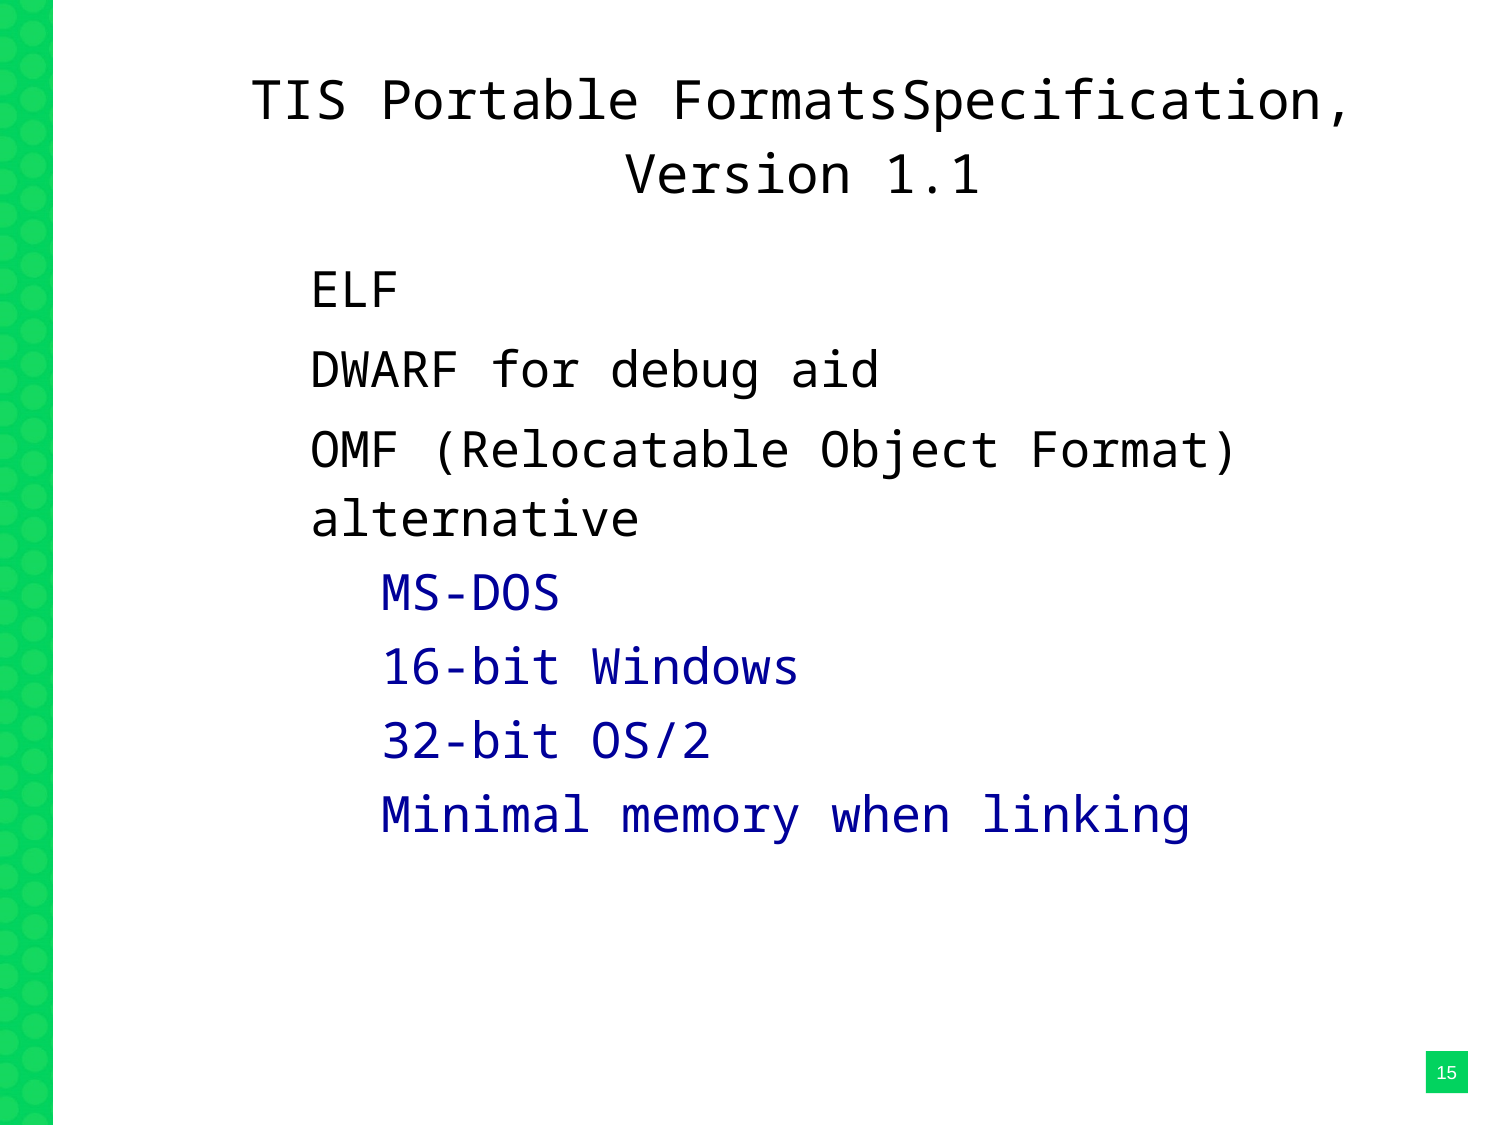

# TIS Portable FormatsSpecification, Version 1.1
ELF
DWARF for debug aid
OMF (Relocatable Object Format) alternative
MS-DOS
16-bit Windows
32-bit OS/2
Minimal memory when linking